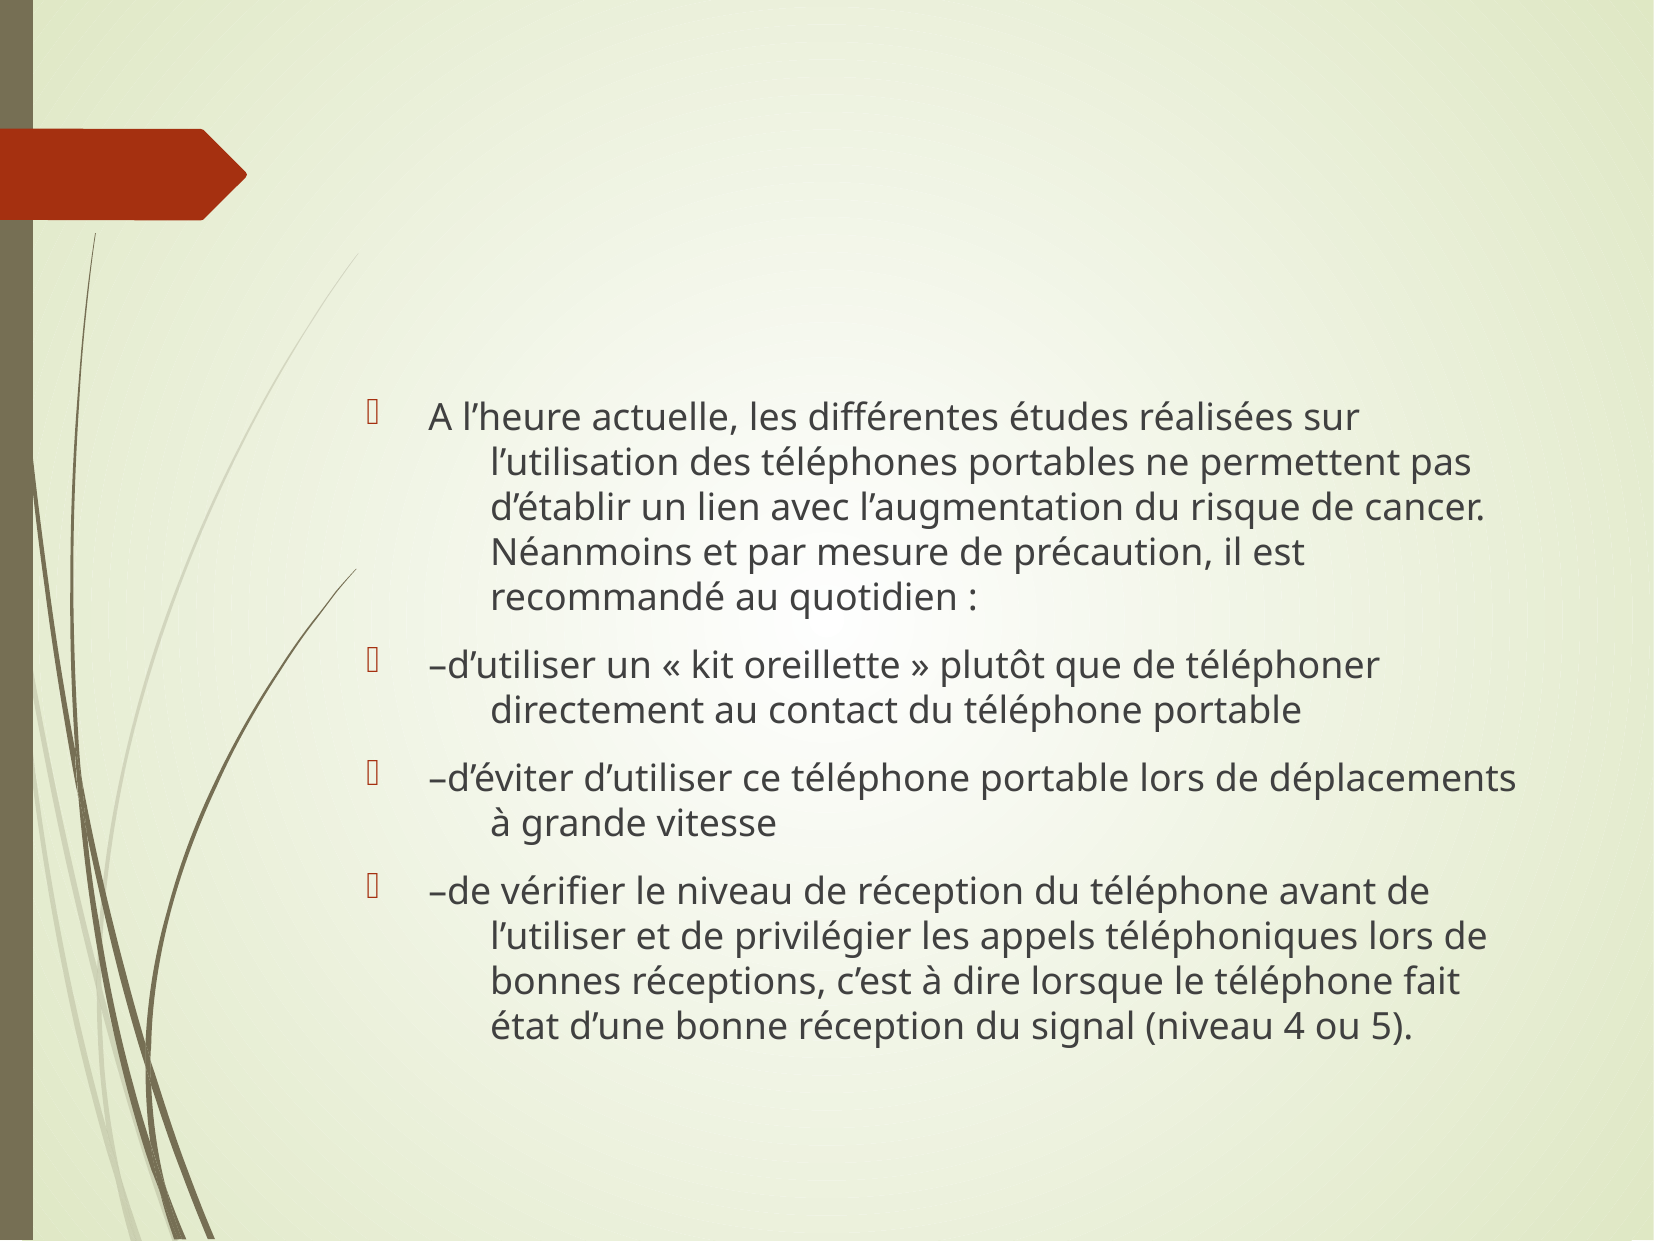

#
A l’heure actuelle, les différentes études réalisées sur l’utilisation des téléphones portables ne permettent pas d’établir un lien avec l’augmentation du risque de cancer. Néanmoins et par mesure de précaution, il est recommandé au quotidien :
–d’utiliser un « kit oreillette » plutôt que de téléphoner directement au contact du téléphone portable
–d’éviter d’utiliser ce téléphone portable lors de déplacements à grande vitesse
–de vérifier le niveau de réception du téléphone avant de l’utiliser et de privilégier les appels téléphoniques lors de bonnes réceptions, c’est à dire lorsque le téléphone fait état d’une bonne réception du signal (niveau 4 ou 5).